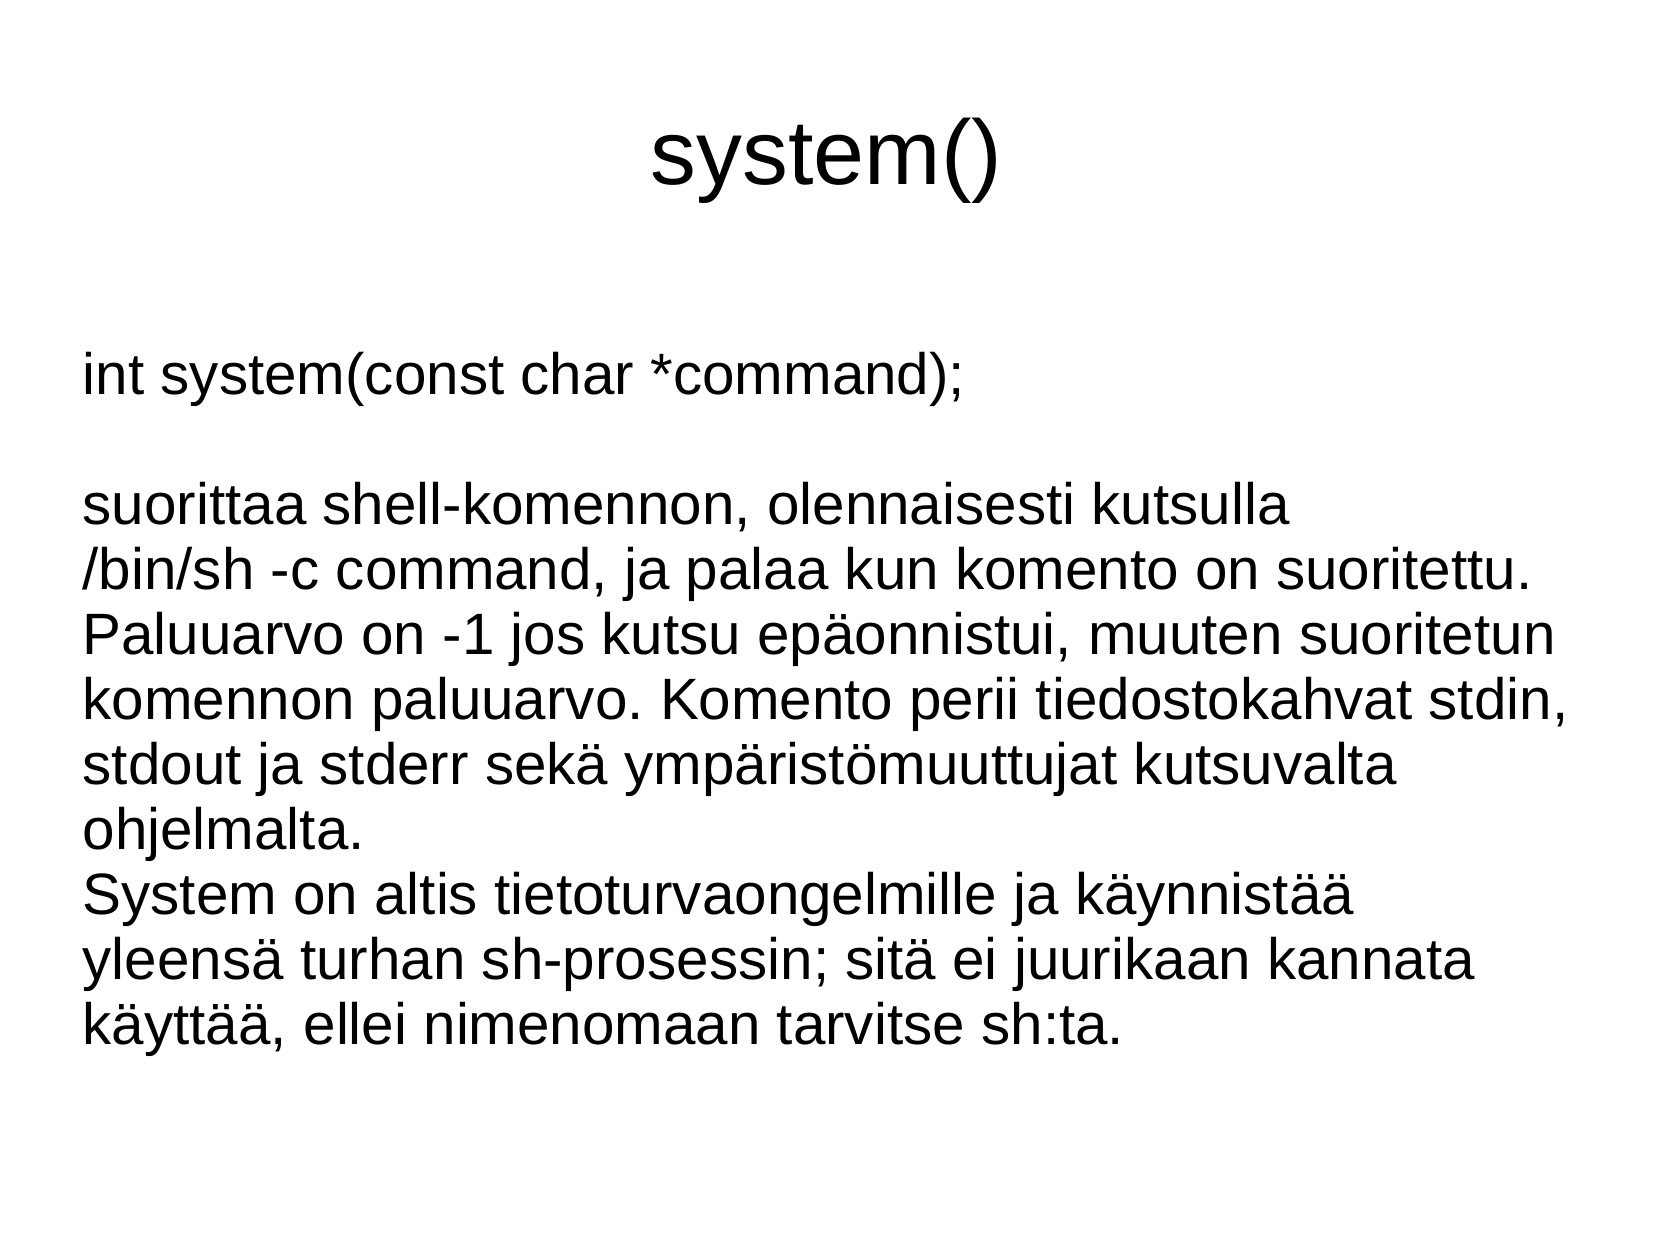

# system()
int system(const char *command);
suorittaa shell-komennon, olennaisesti kutsulla
/bin/sh -c command, ja palaa kun komento on suoritettu. Paluuarvo on -1 jos kutsu epäonnistui, muuten suoritetun komennon paluuarvo. Komento perii tiedostokahvat stdin, stdout ja stderr sekä ympäristömuuttujat kutsuvalta ohjelmalta.
System on altis tietoturvaongelmille ja käynnistää yleensä turhan sh-prosessin; sitä ei juurikaan kannata käyttää, ellei nimenomaan tarvitse sh:ta.